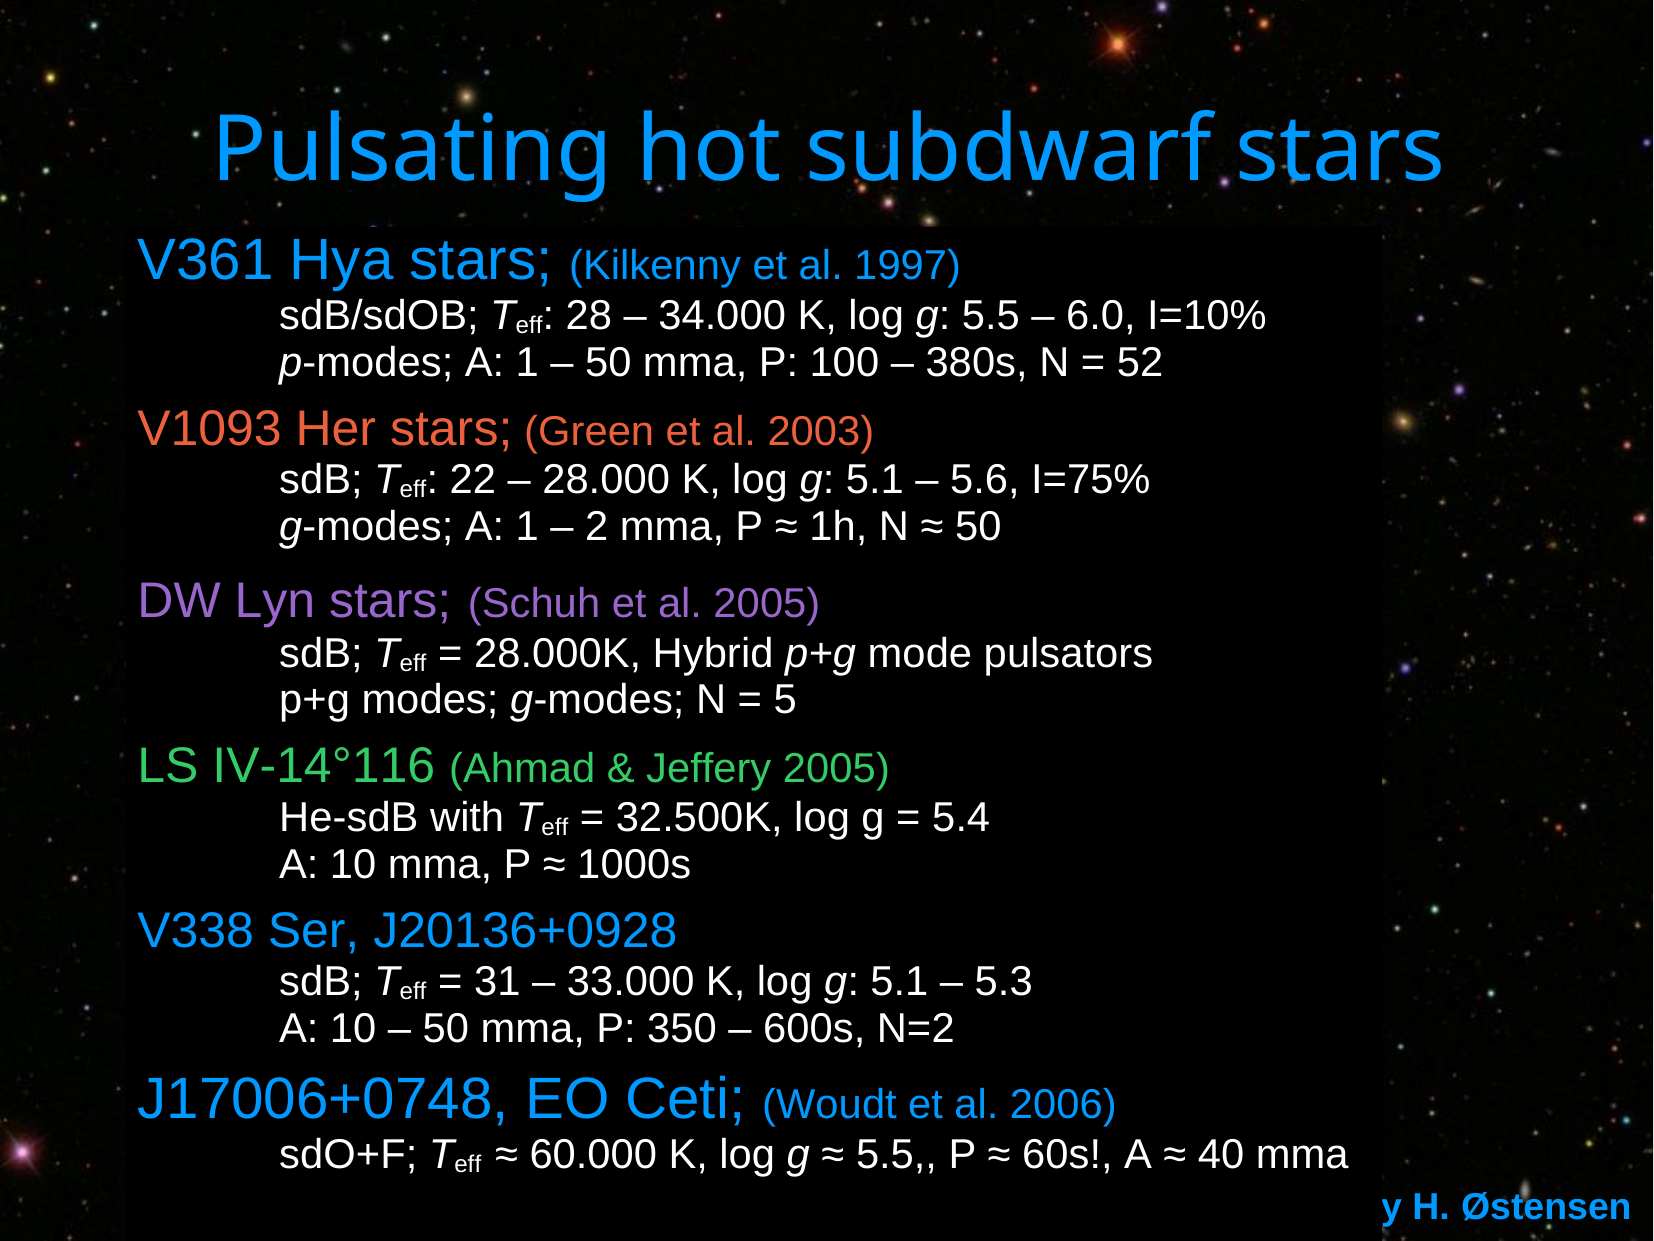

# Pulsating hot subdwarf stars
V361 Hya stars; (Kilkenny et al. 1997)
sdB/sdOB; Teff: 28 – 34.000 K, log g: 5.5 – 6.0, I=10%
p-modes; A: 1 – 50 mma, P: 100 – 380s, N = 52
V1093 Her stars; (Green et al. 2003)
sdB; Teff: 22 – 28.000 K, log g: 5.1 – 5.6, I=75%
g-modes; A: 1 – 2 mma, P ≈ 1h, N ≈ 50
DW Lyn stars; (Schuh et al. 2005)
sdB; Teff = 28.000K, Hybrid p+g mode pulsators
p+g modes; g-modes; N = 5
LS IV-14°116 (Ahmad & Jeffery 2005)
He-sdB with Teff = 32.500K, log g = 5.4
A: 10 mma, P ≈ 1000s
V338 Ser, J20136+0928
sdB; Teff = 31 – 33.000 K, log g: 5.1 – 5.3
A: 10 – 50 mma, P: 350 – 600s, N=2
J17006+0748, EO Ceti; (Woudt et al. 2006)
sdO+F; Teff ≈ 60.000 K, log g ≈ 5.5,, P ≈ 60s!, A ≈ 40 mma